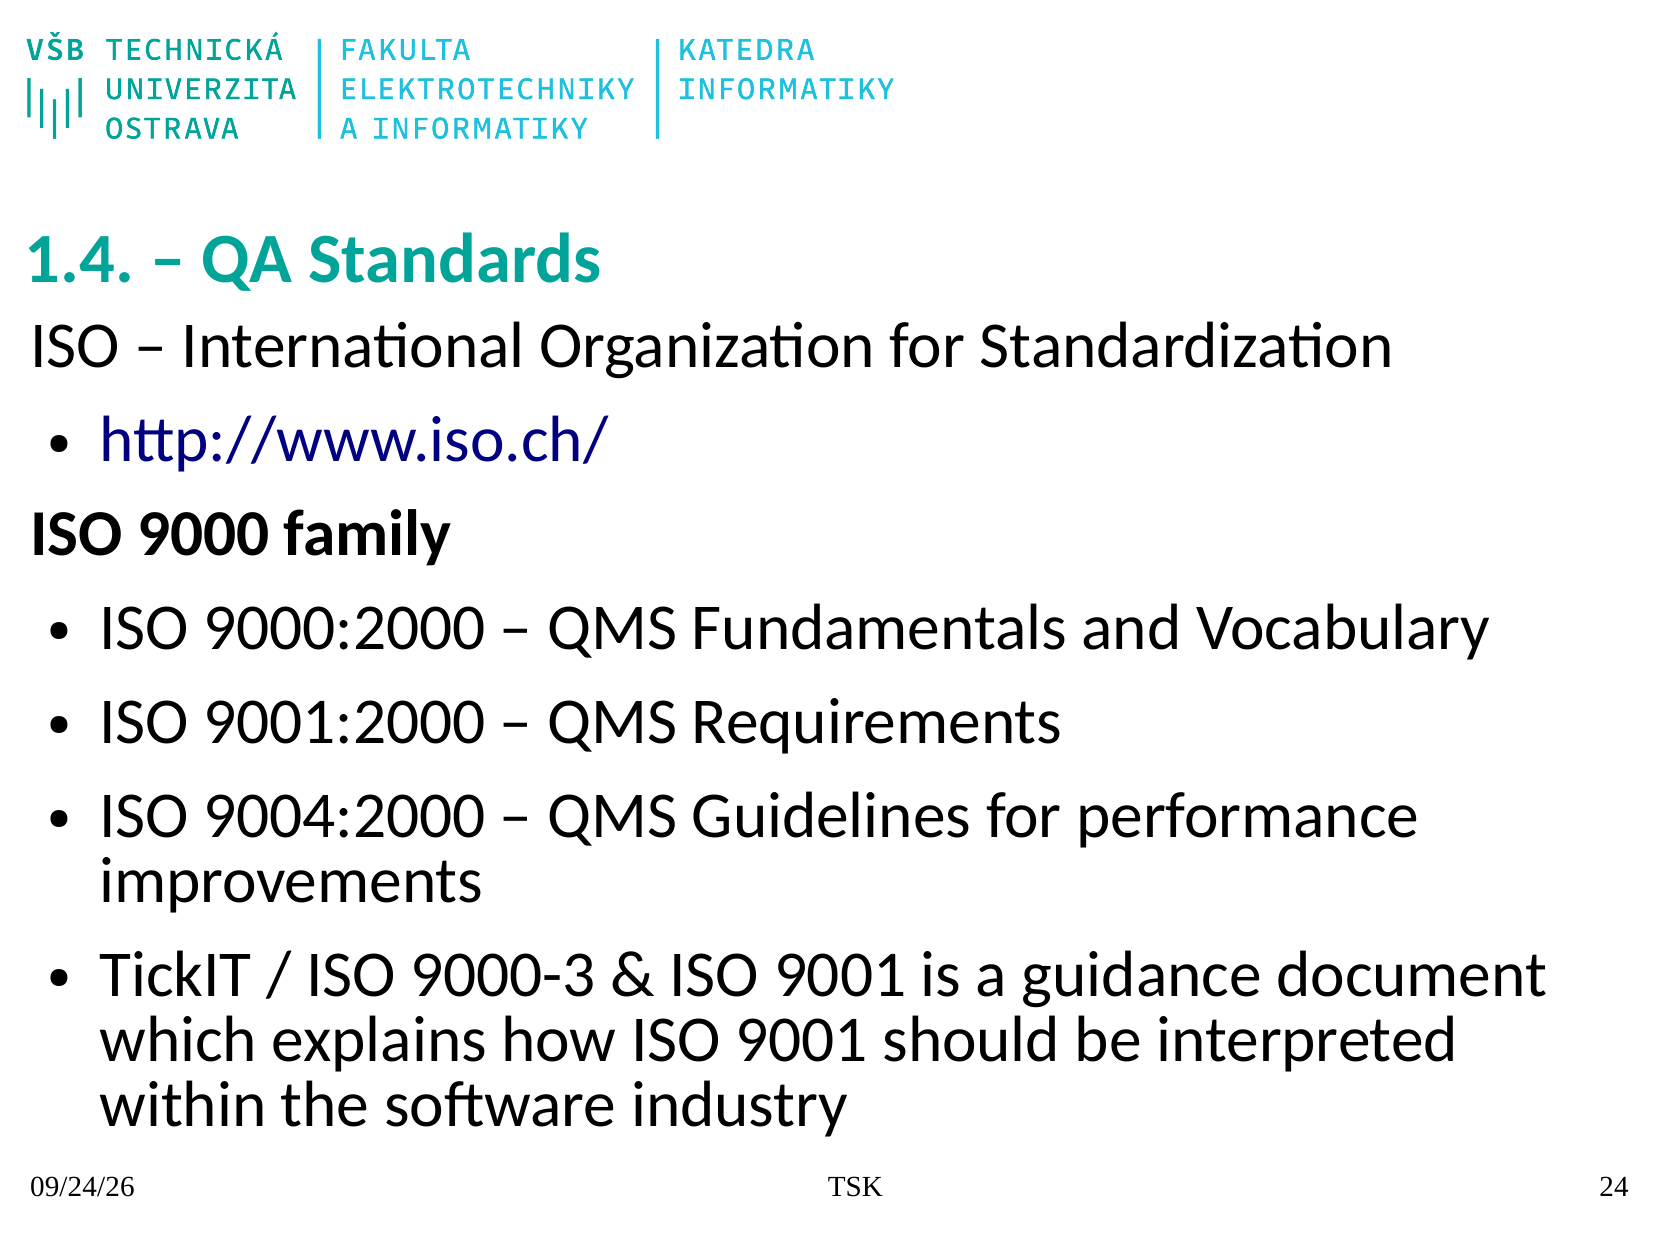

# 1.4. – QA Standards
ISO – International Organization for Standardization
http://www.iso.ch/
ISO 9000 family
ISO 9000:2000 – QMS Fundamentals and Vocabulary
ISO 9001:2000 – QMS Requirements
ISO 9004:2000 – QMS Guidelines for performance improvements
TickIT / ISO 9000-3 & ISO 9001 is a guidance document which explains how ISO 9001 should be interpreted within the software industry
TSK
24